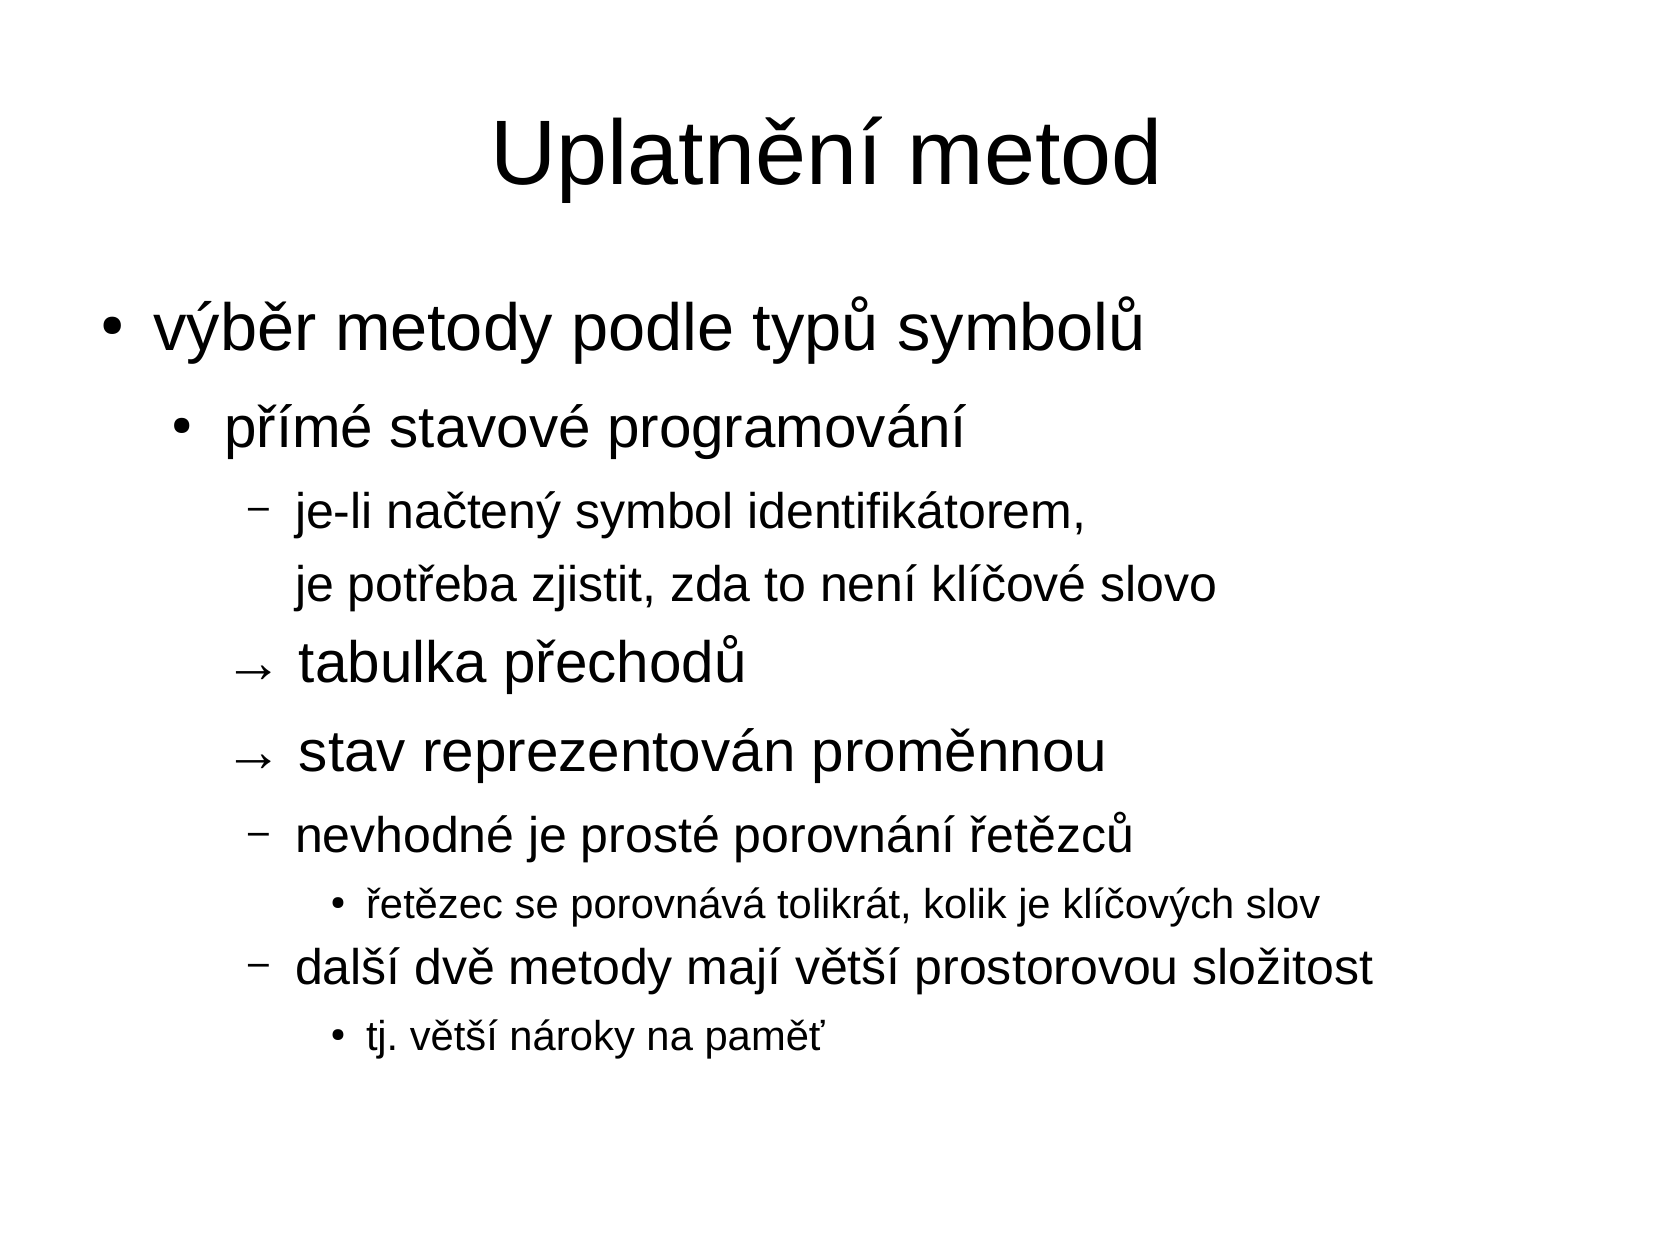

# Uplatnění metod
výběr metody podle typů symbolů
přímé stavové programování
je-li načtený symbol identifikátorem,
je potřeba zjistit, zda to není klíčové slovo
→ tabulka přechodů
→ stav reprezentován proměnnou
nevhodné je prosté porovnání řetězců
řetězec se porovnává tolikrát, kolik je klíčových slov
další dvě metody mají větší prostorovou složitost
tj. větší nároky na paměť